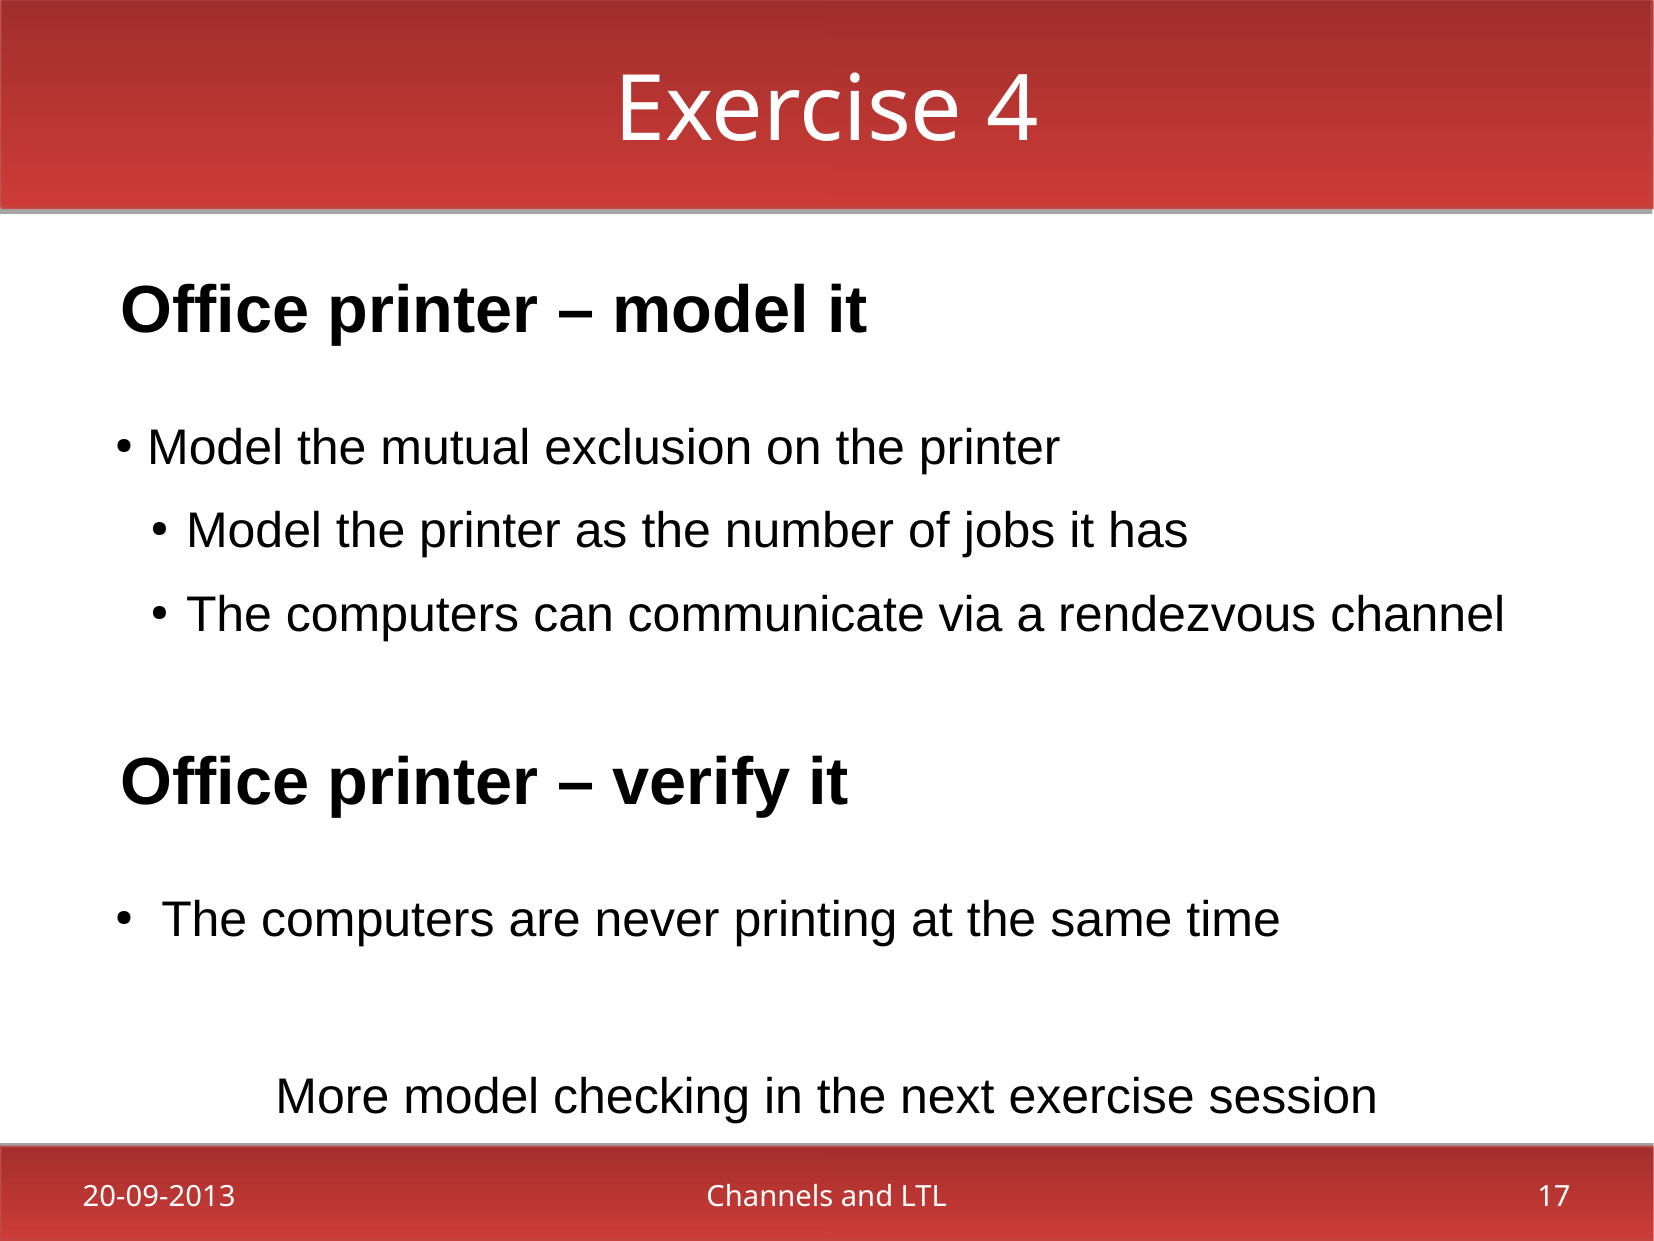

# Exercise 4
Office printer – model it
 Model the mutual exclusion on the printer
Model the printer as the number of jobs it has
The computers can communicate via a rendezvous channel
Office printer – verify it
 The computers are never printing at the same time
More model checking in the next exercise session
20-09-2013
Channels and LTL
17